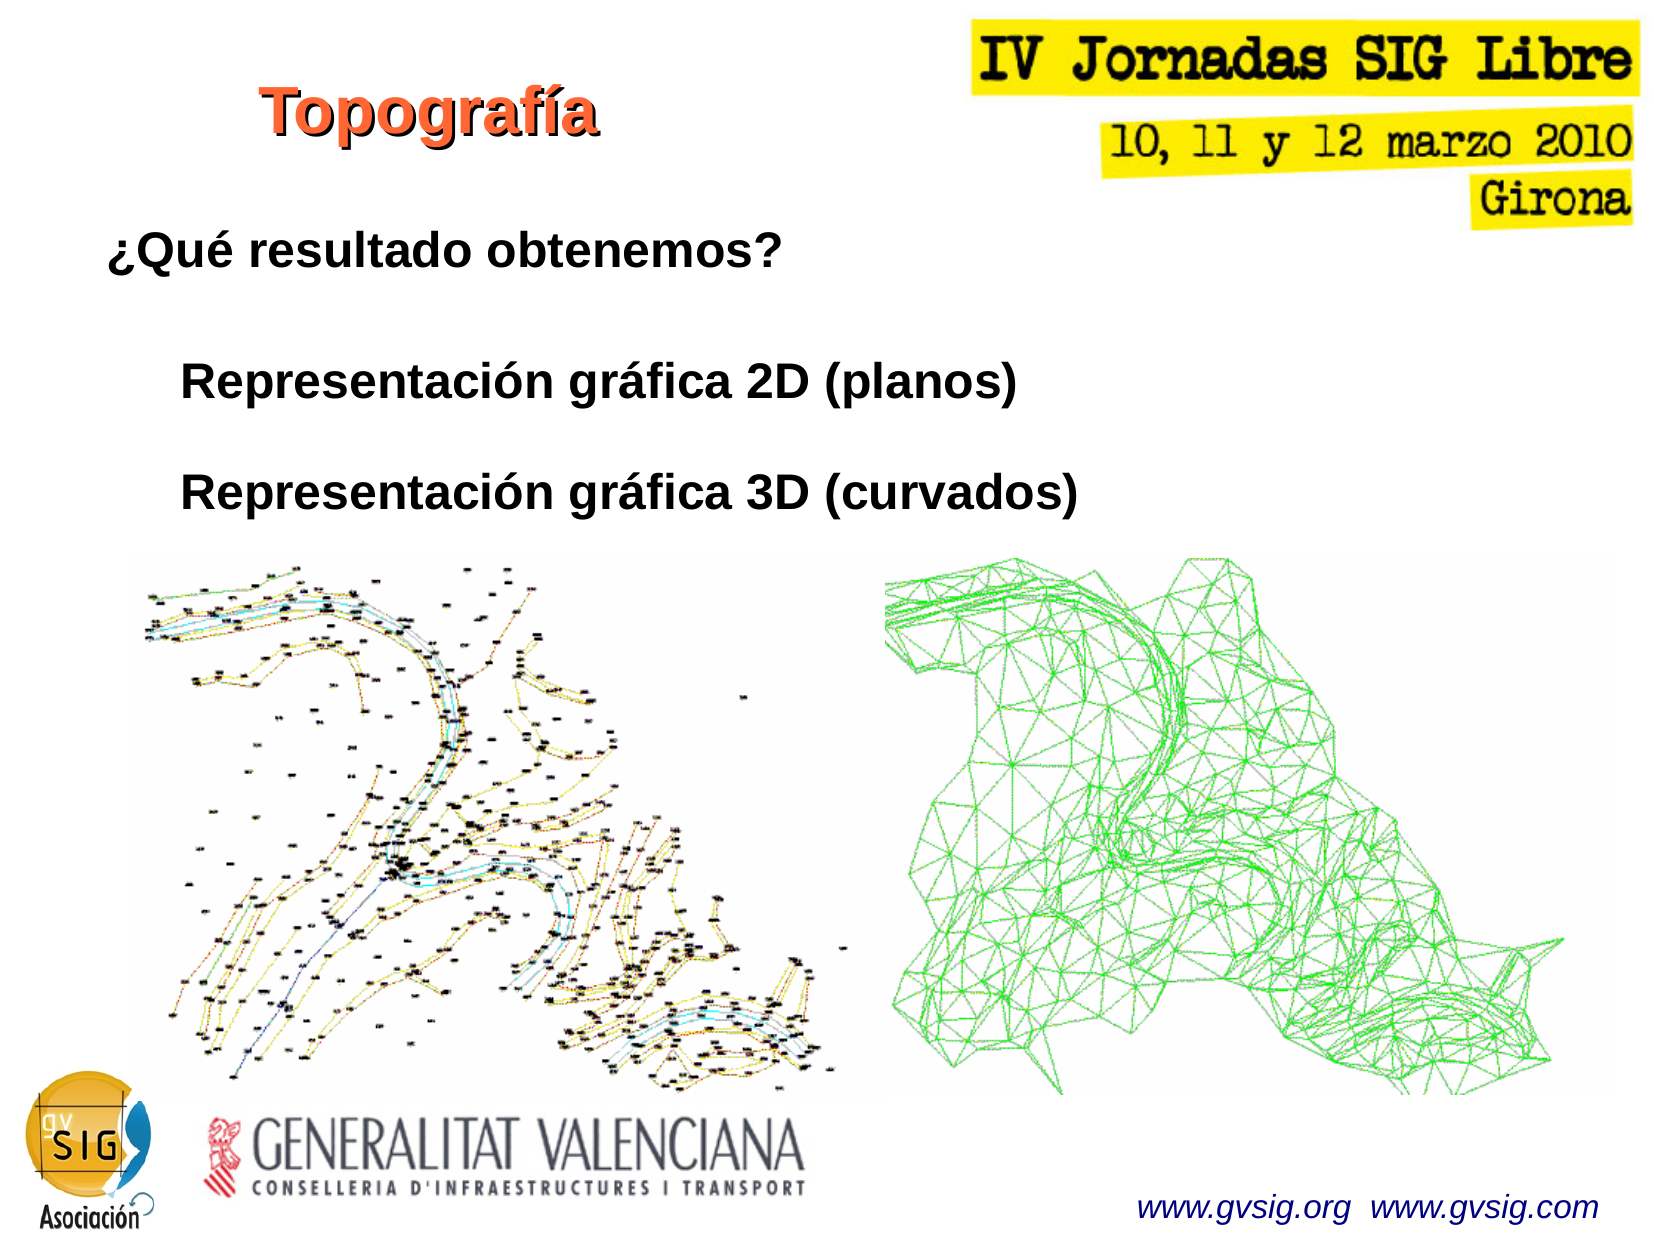

# Topografía
¿Qué resultado obtenemos?
	Representación gráfica 2D (planos)
	Representación gráfica 3D (curvados)